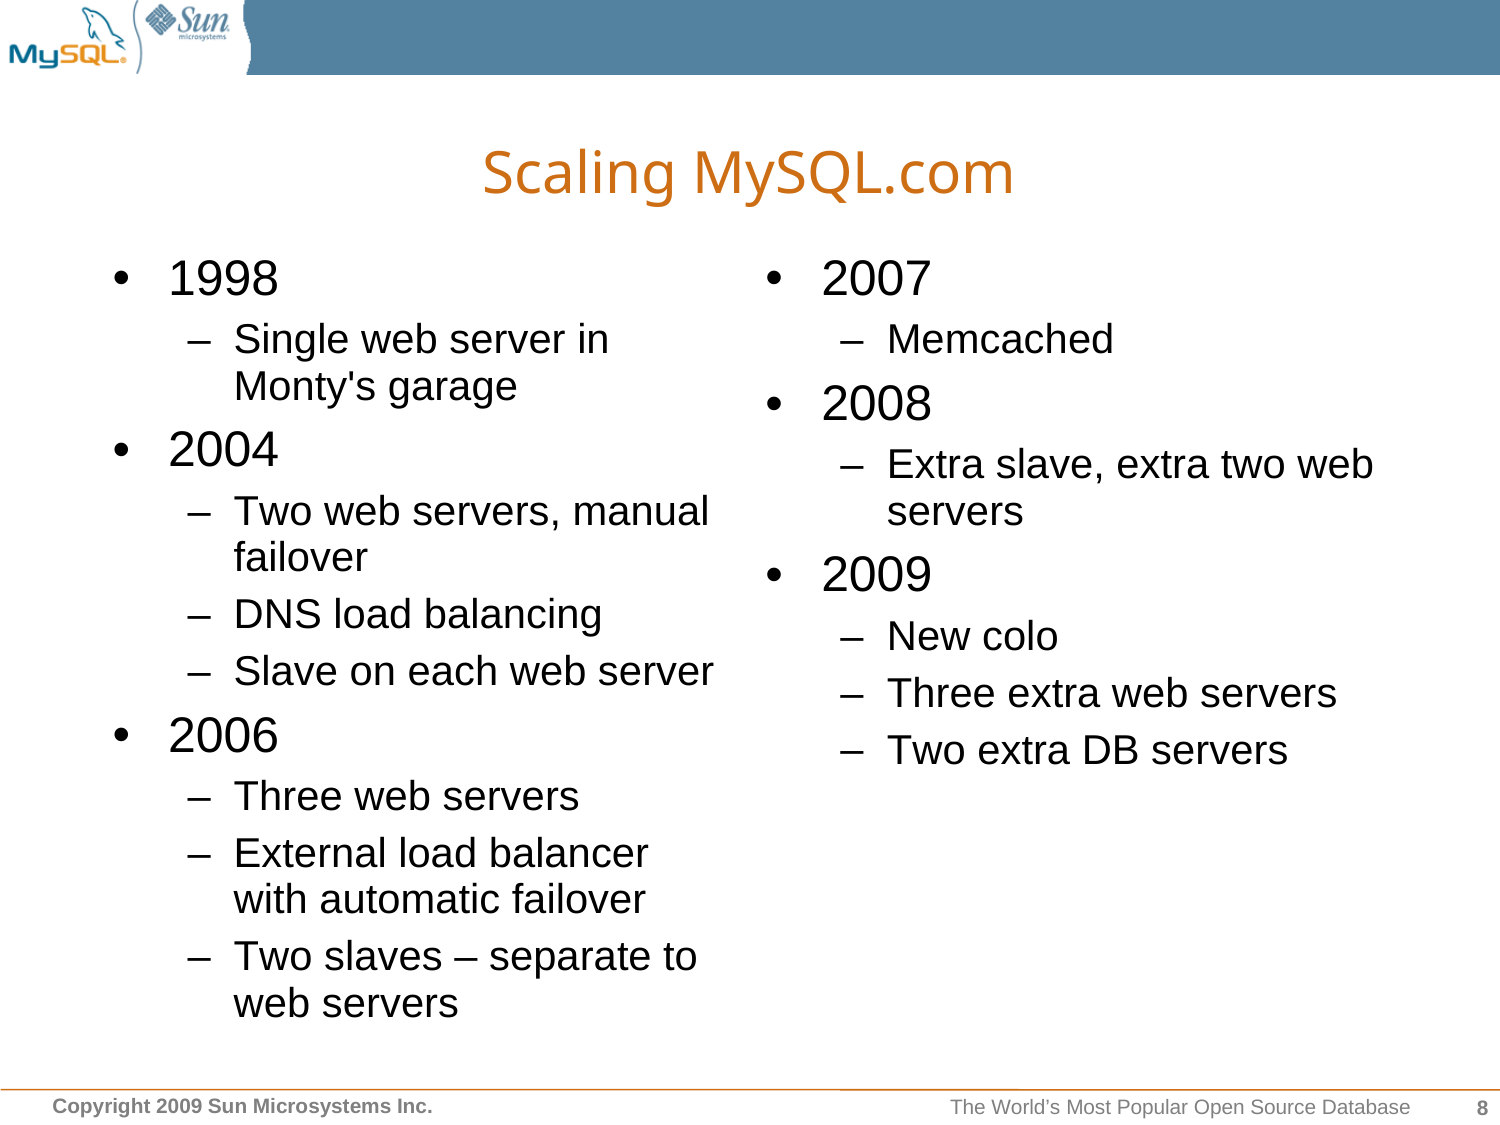

# Scaling MySQL.com
1998
Single web server in Monty's garage
2004
Two web servers, manual failover
DNS load balancing
Slave on each web server
2006
Three web servers
External load balancer with automatic failover
Two slaves – separate to web servers
2007
Memcached
2008
Extra slave, extra two web servers
2009
New colo
Three extra web servers
Two extra DB servers